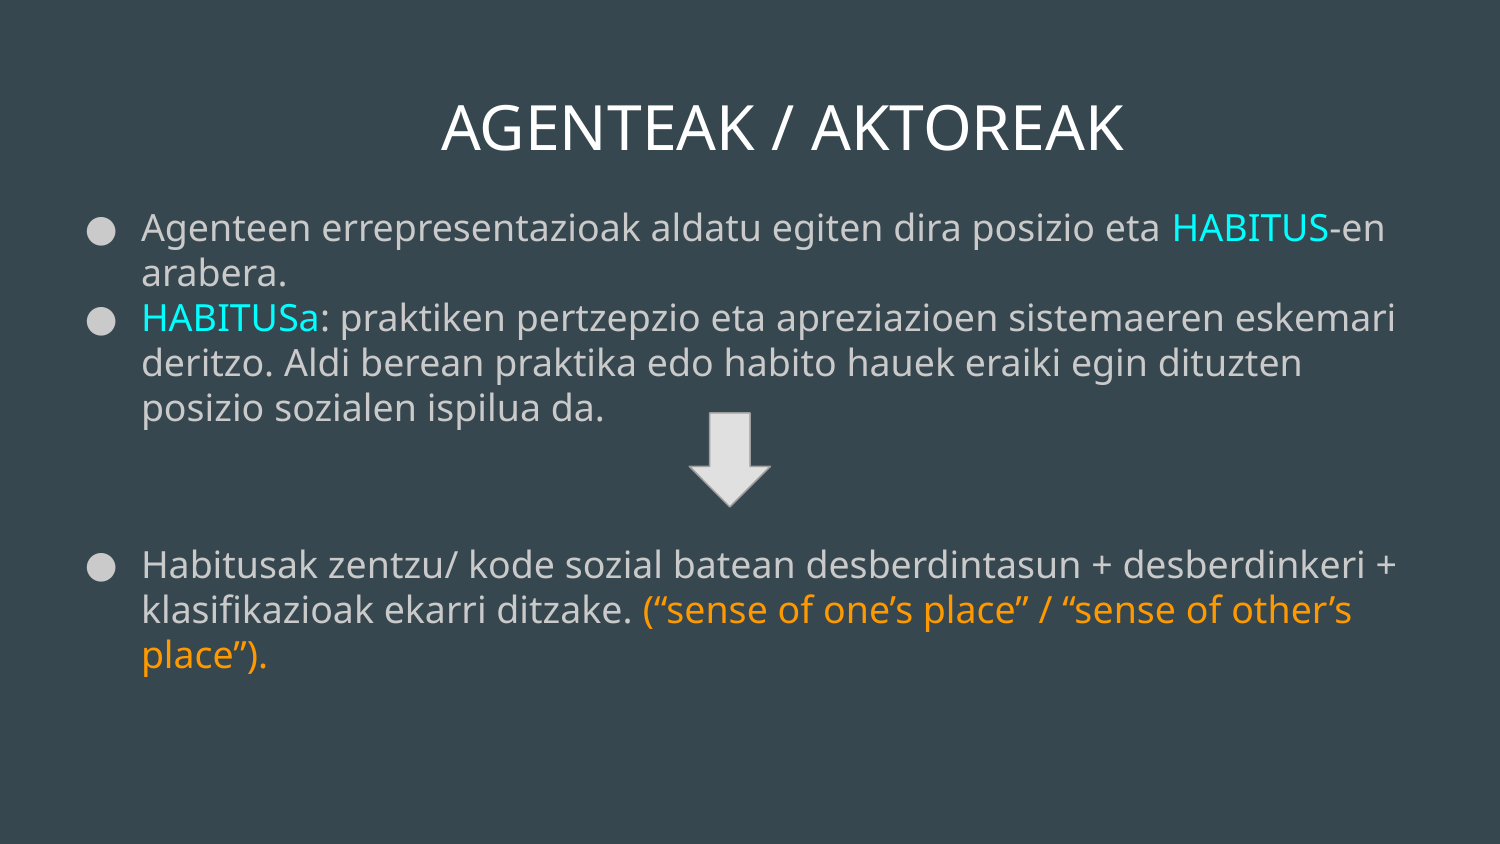

# AGENTEAK / AKTOREAK
Agenteen errepresentazioak aldatu egiten dira posizio eta HABITUS-en arabera.
HABITUSa: praktiken pertzepzio eta apreziazioen sistemaeren eskemari deritzo. Aldi berean praktika edo habito hauek eraiki egin dituzten posizio sozialen ispilua da.
Habitusak zentzu/ kode sozial batean desberdintasun + desberdinkeri + klasifikazioak ekarri ditzake. (“sense of one’s place” / “sense of other’s place”).